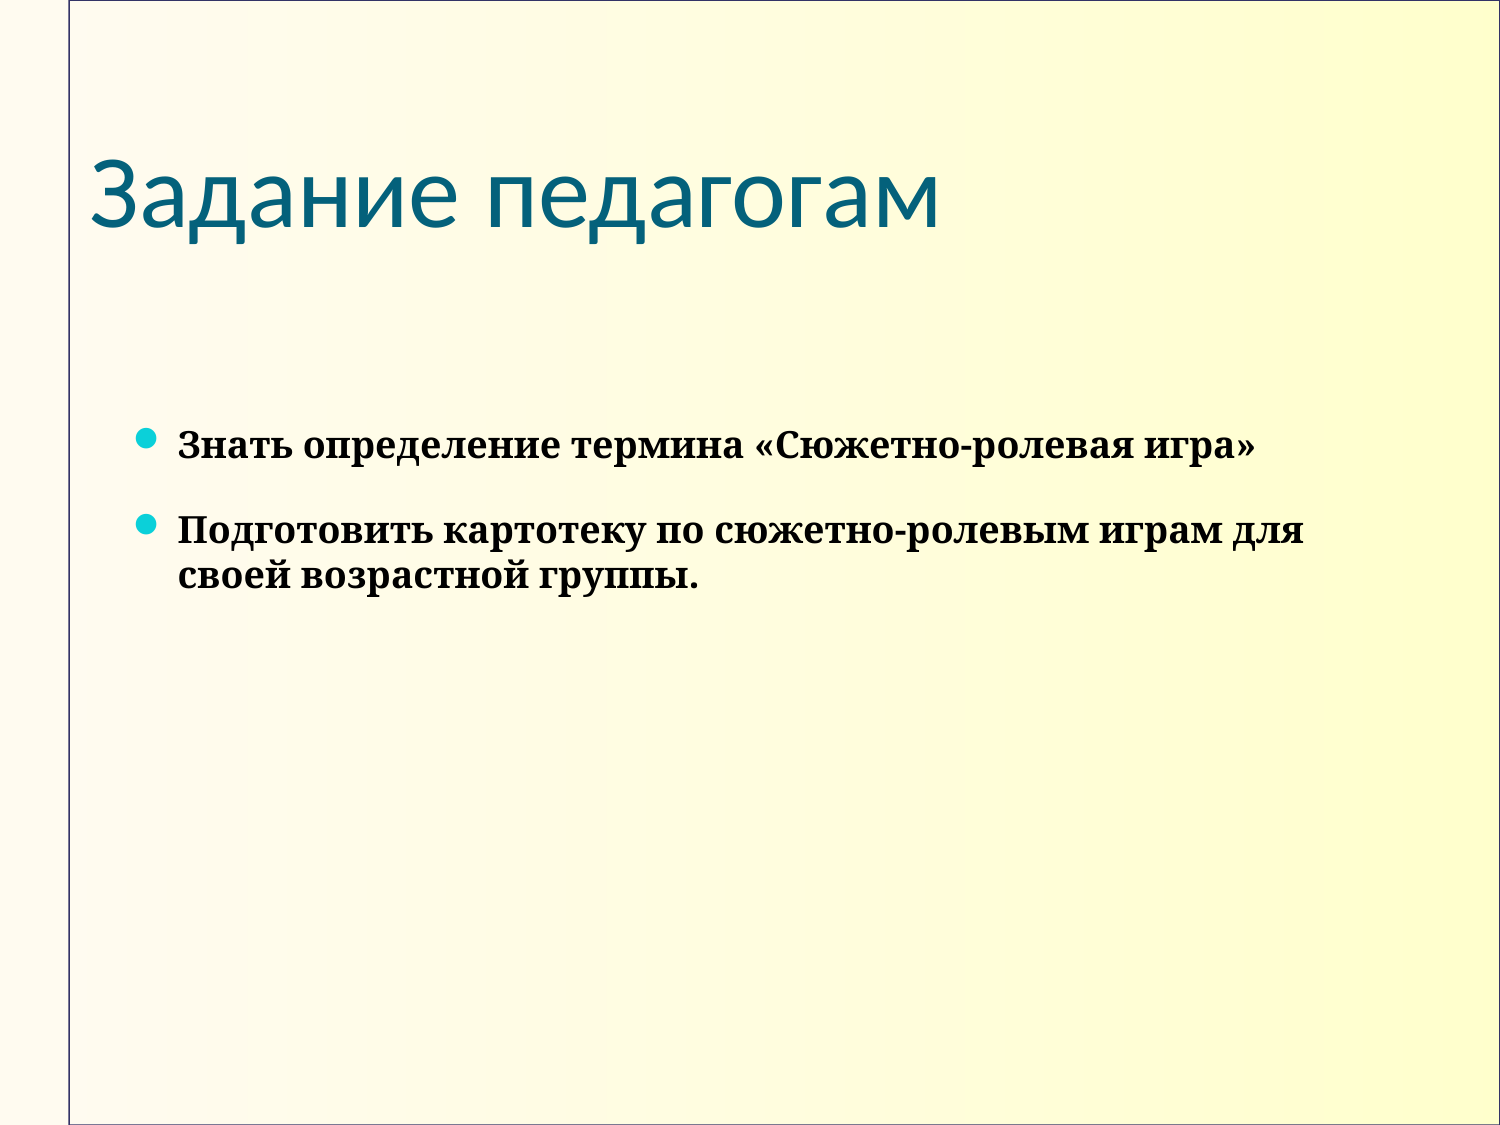

# Задание педагогам
Знать определение термина «Сюжетно-ролевая игра»
Подготовить картотеку по сюжетно-ролевым играм для своей возрастной группы.